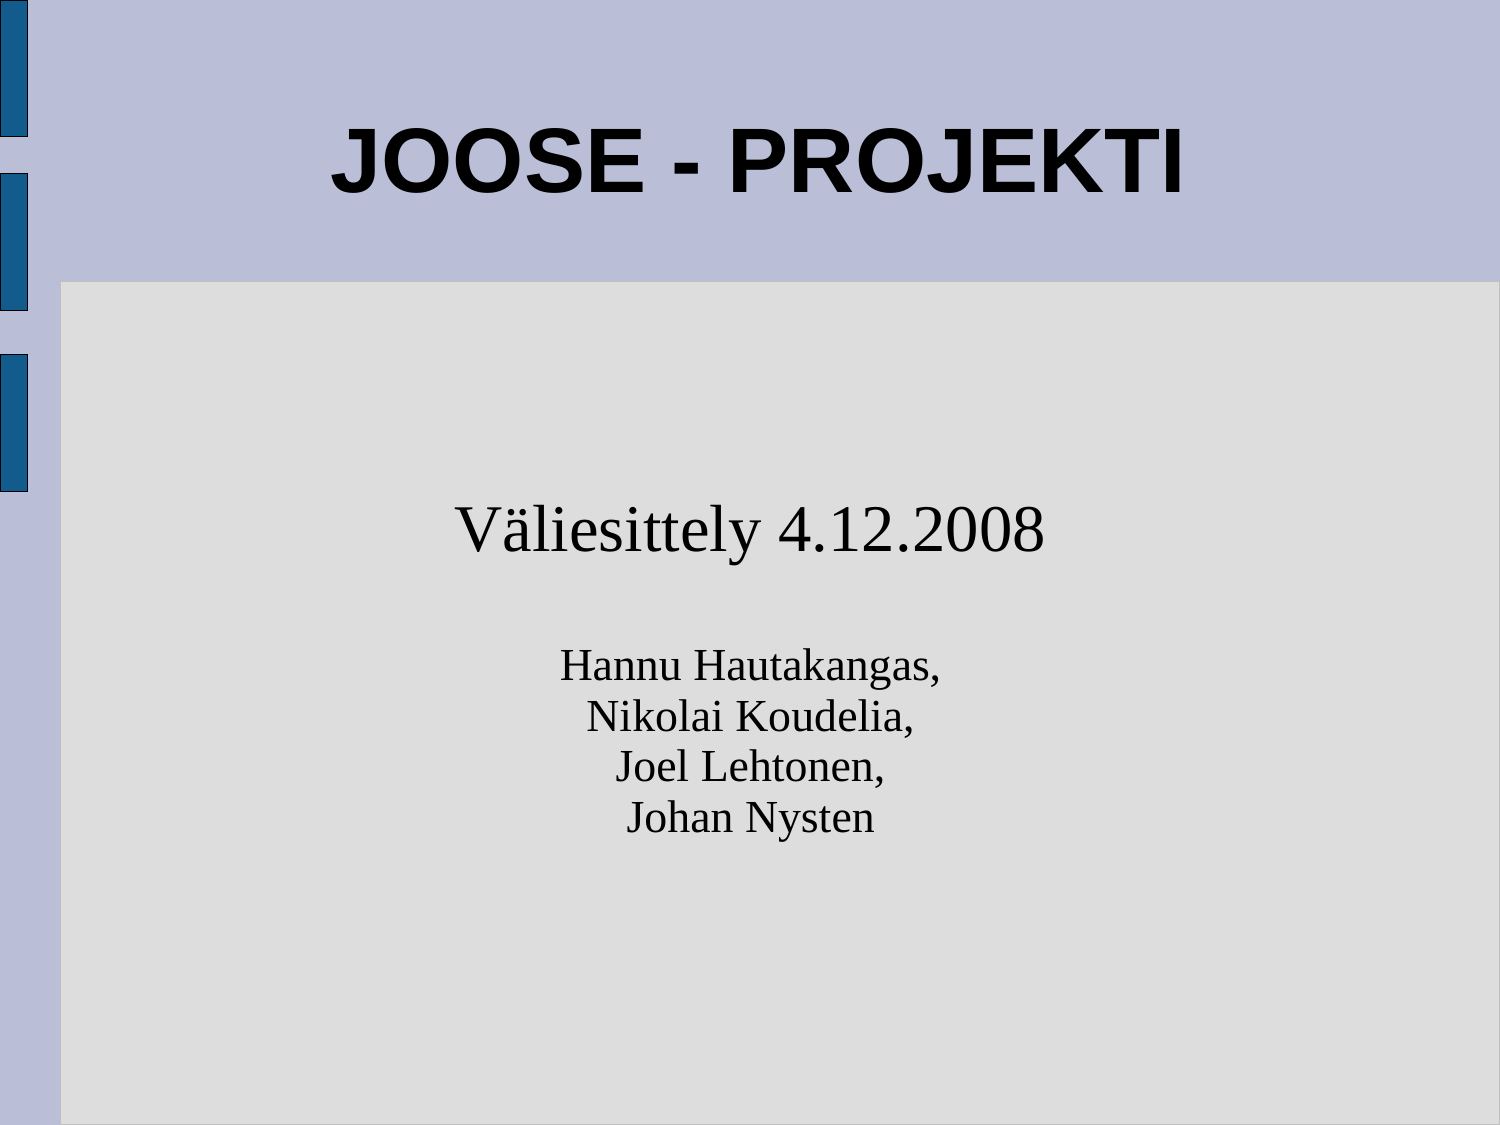

# JOOSE - PROJEKTI
Väliesittely 4.12.2008
Hannu Hautakangas,
Nikolai Koudelia,
Joel Lehtonen,
Johan Nysten